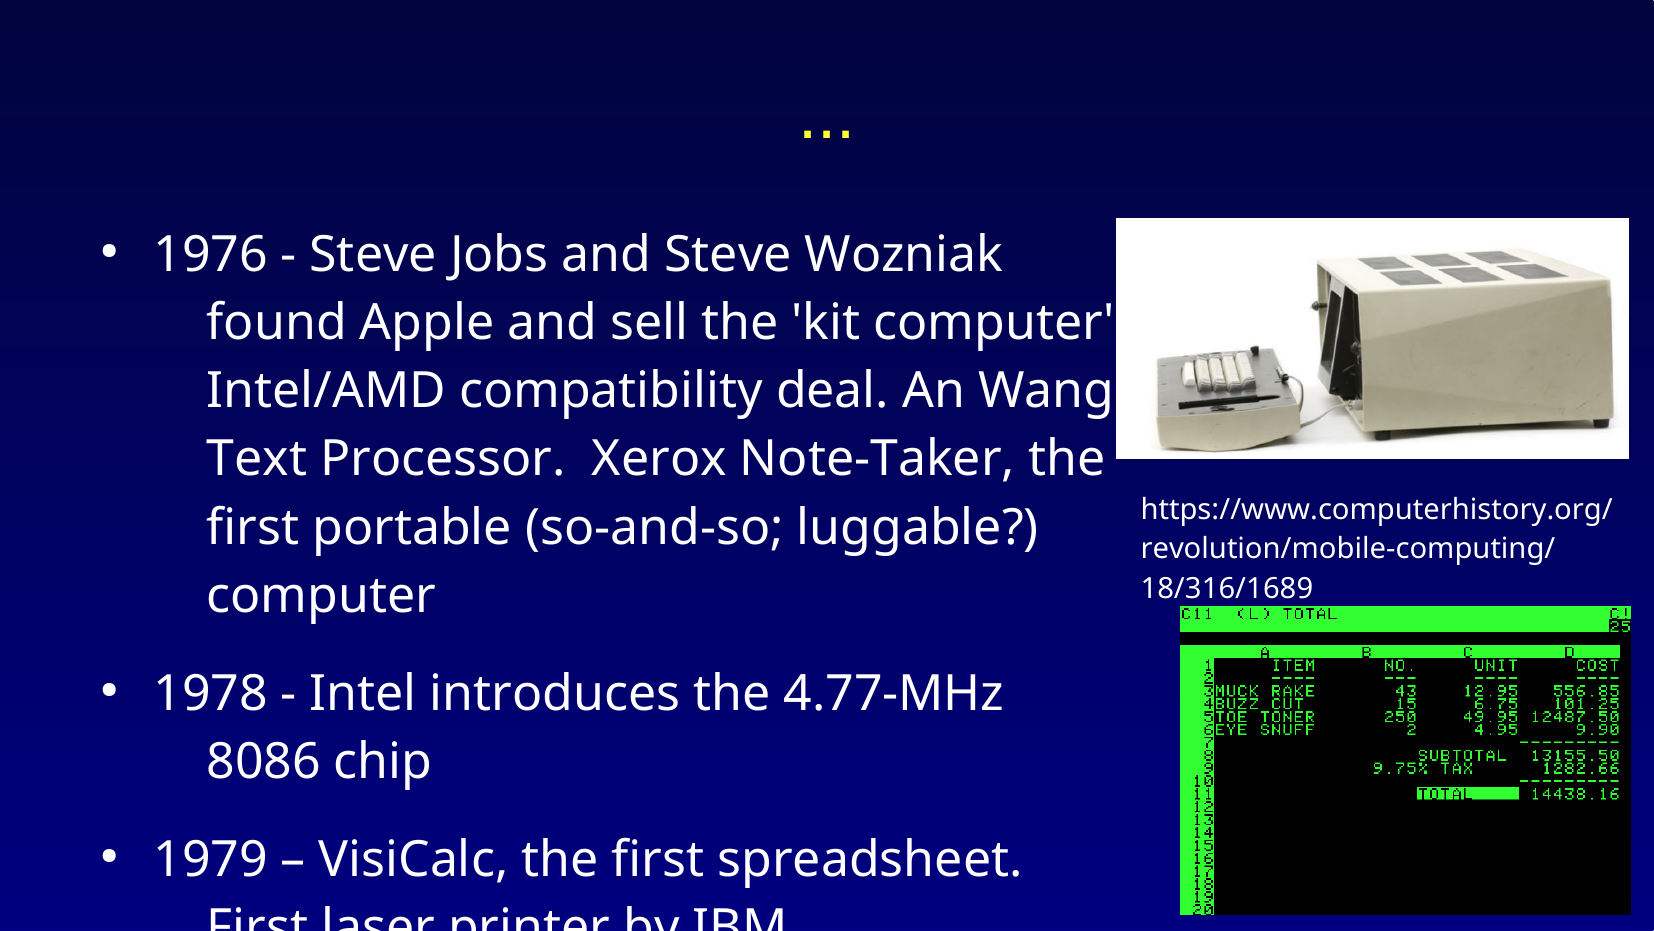

# ...
1976 - Steve Jobs and Steve Wozniak
found Apple and sell the 'kit computer'.
Intel/AMD compatibility deal. An Wang's
Text Processor. Xerox Note-Taker, the
first portable (so-and-so; luggable?)
computer
1978 - Intel introduces the 4.77-MHz
8086 chip
1979 – VisiCalc, the first spreadsheet.
First laser printer by IBM
https://www.computerhistory.org/revolution/mobile-computing/18/316/1689